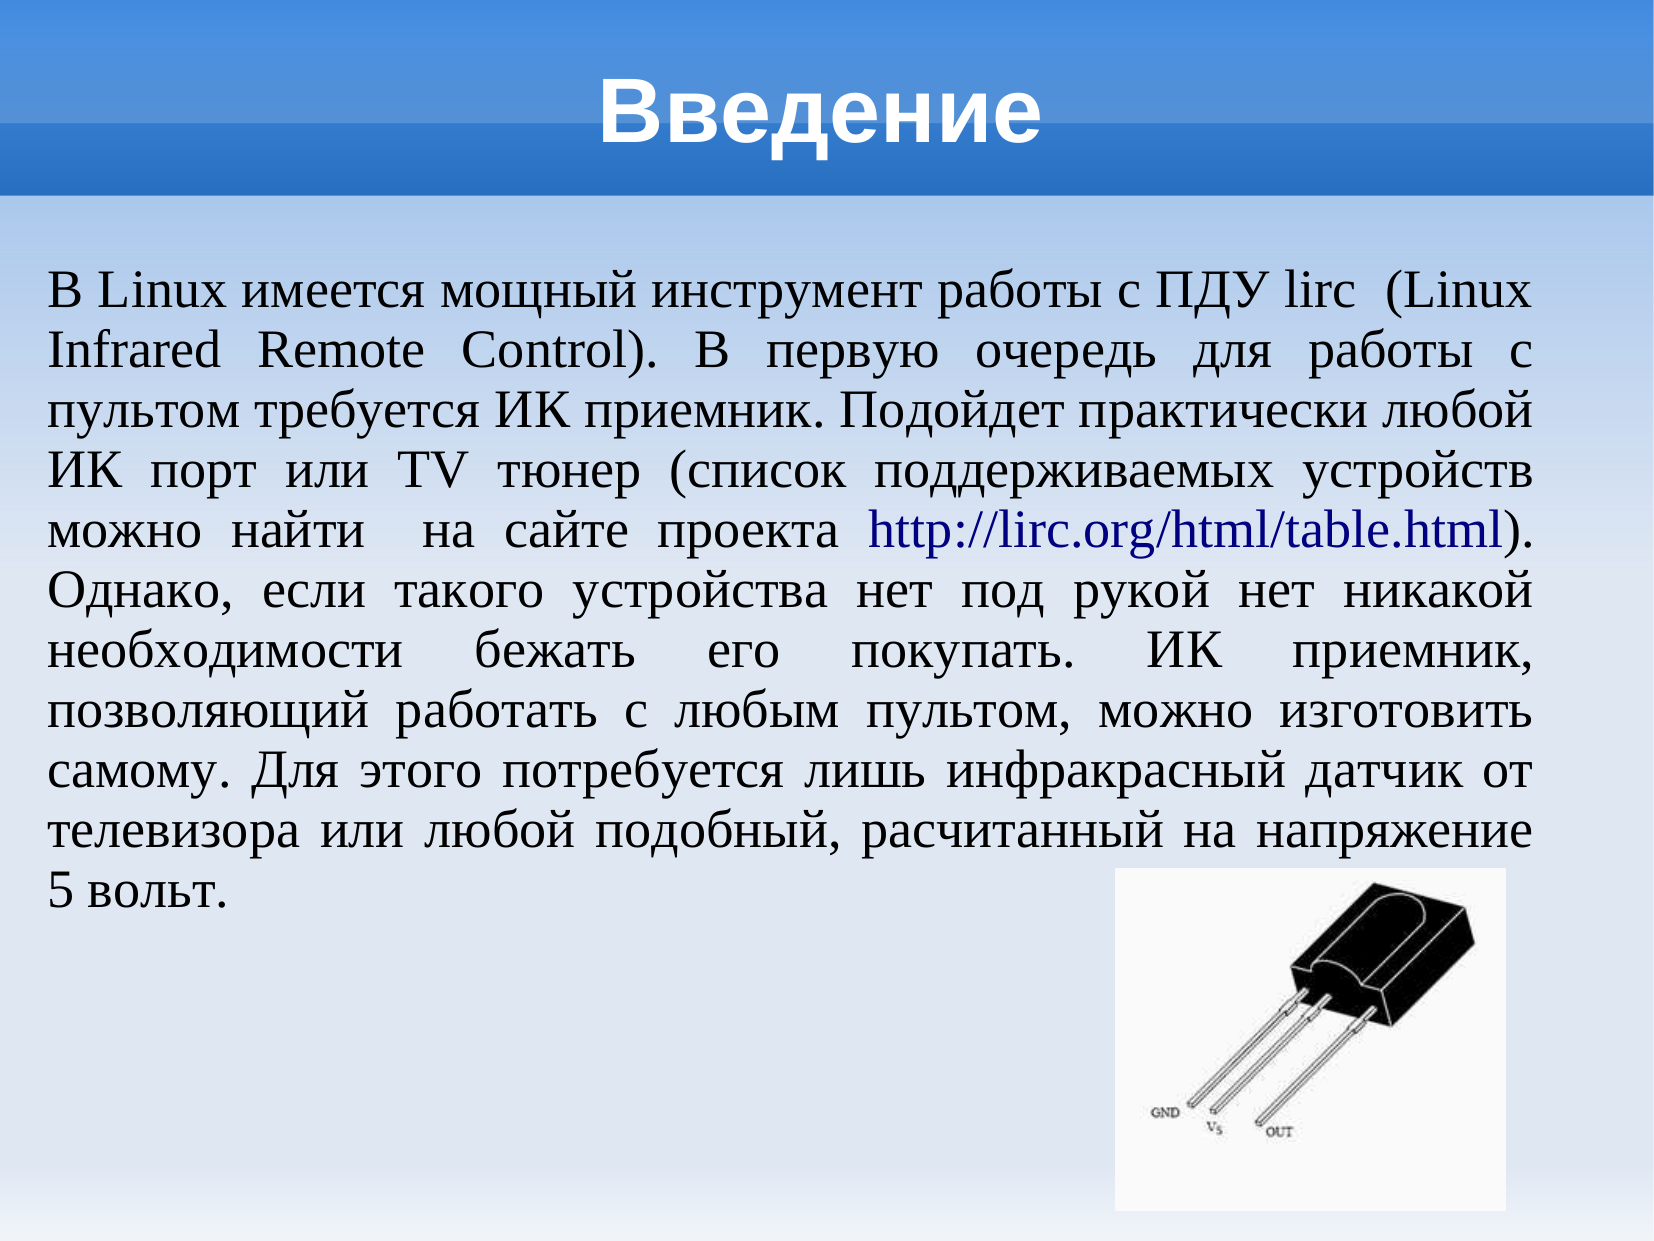

# Введение
В Linux имеется мощный инструмент работы с ПДУ lirc (Linux Infrared Remote Control). В первую очередь для работы с пультом требуется ИК приемник. Подойдет практически любой ИК порт или TV тюнер (список поддерживаемых устройств можно найти на сайте проекта http://lirc.org/html/table.html). Однако, если такого устройства нет под рукой нет никакой необходимости бежать его покупать. ИК приемник, позволяющий работать с любым пультом, можно изготовить самому. Для этого потребуется лишь инфракрасный датчик от телевизора или любой подобный, расчитанный на напряжение 5 вольт.